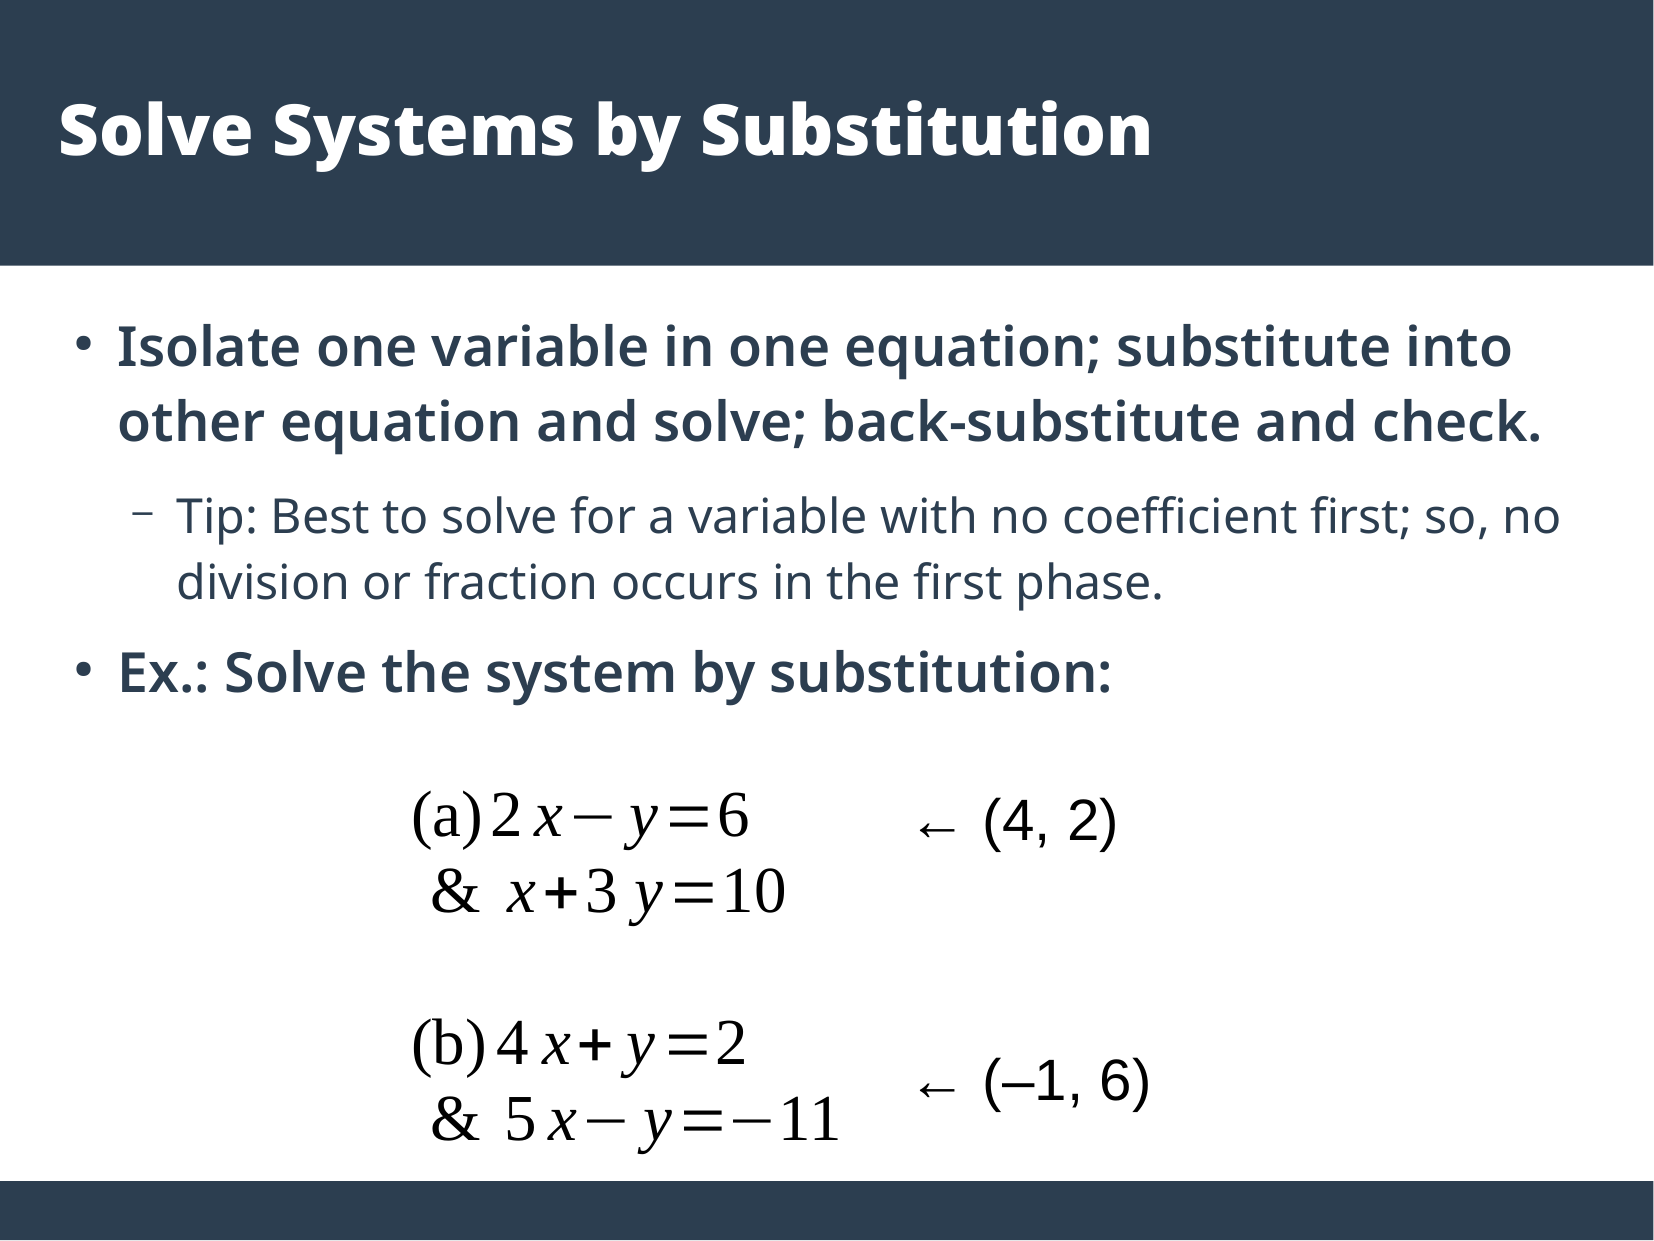

# Solve Systems by Substitution
Isolate one variable in one equation; substitute into other equation and solve; back-substitute and check.
Tip: Best to solve for a variable with no coefficient first; so, no division or fraction occurs in the first phase.
Ex.: Solve the system by substitution:
← (4, 2)
← (–1, 6)